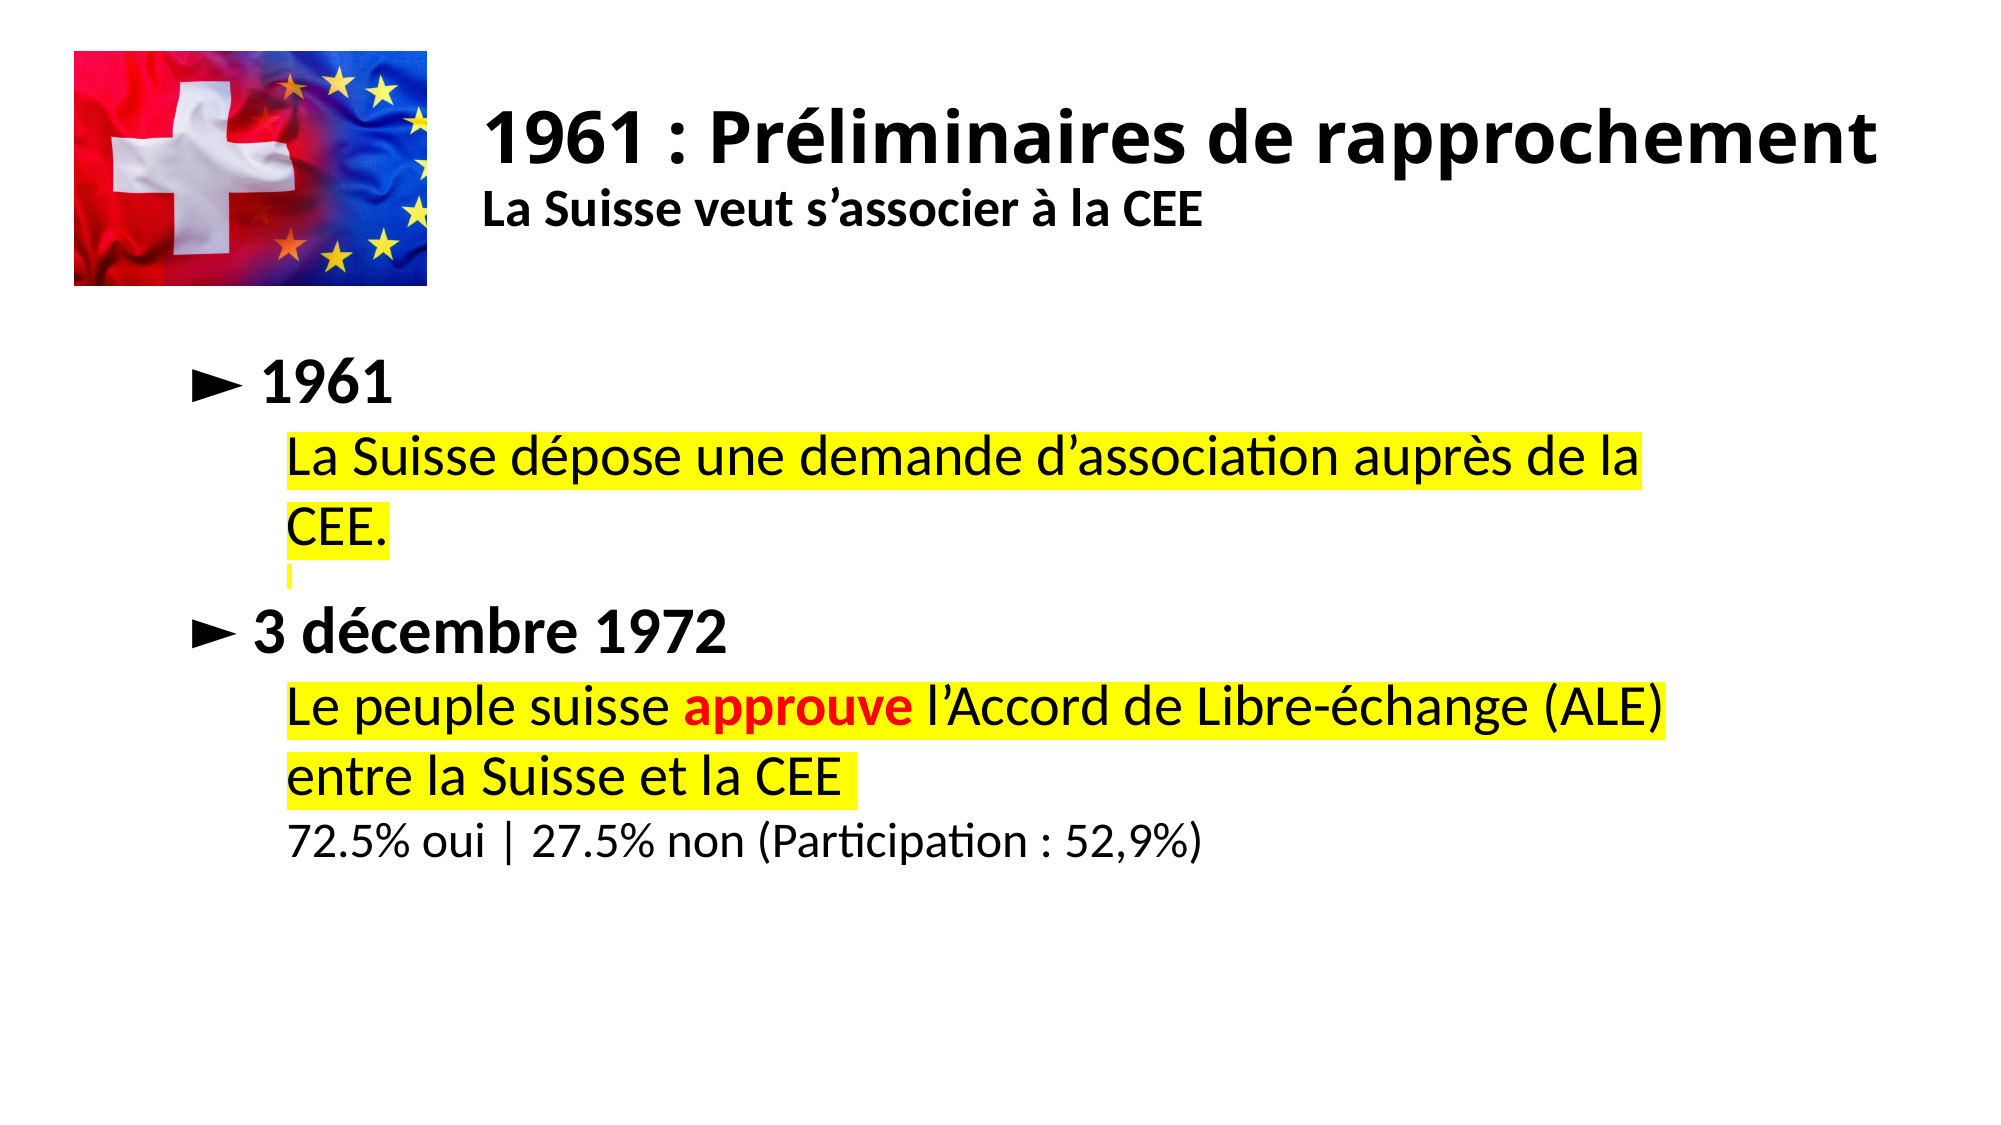

# 1961 : Préliminaires de rapprochement La Suisse veut s’associer à la CEE
 1961
La Suisse dépose une demande d’association auprès de la CEE.
 3 décembre 1972
Le peuple suisse approuve l’Accord de Libre-échange (ALE) entre la Suisse et la CEE
72.5% oui | 27.5% non (Participation : 52,9%)